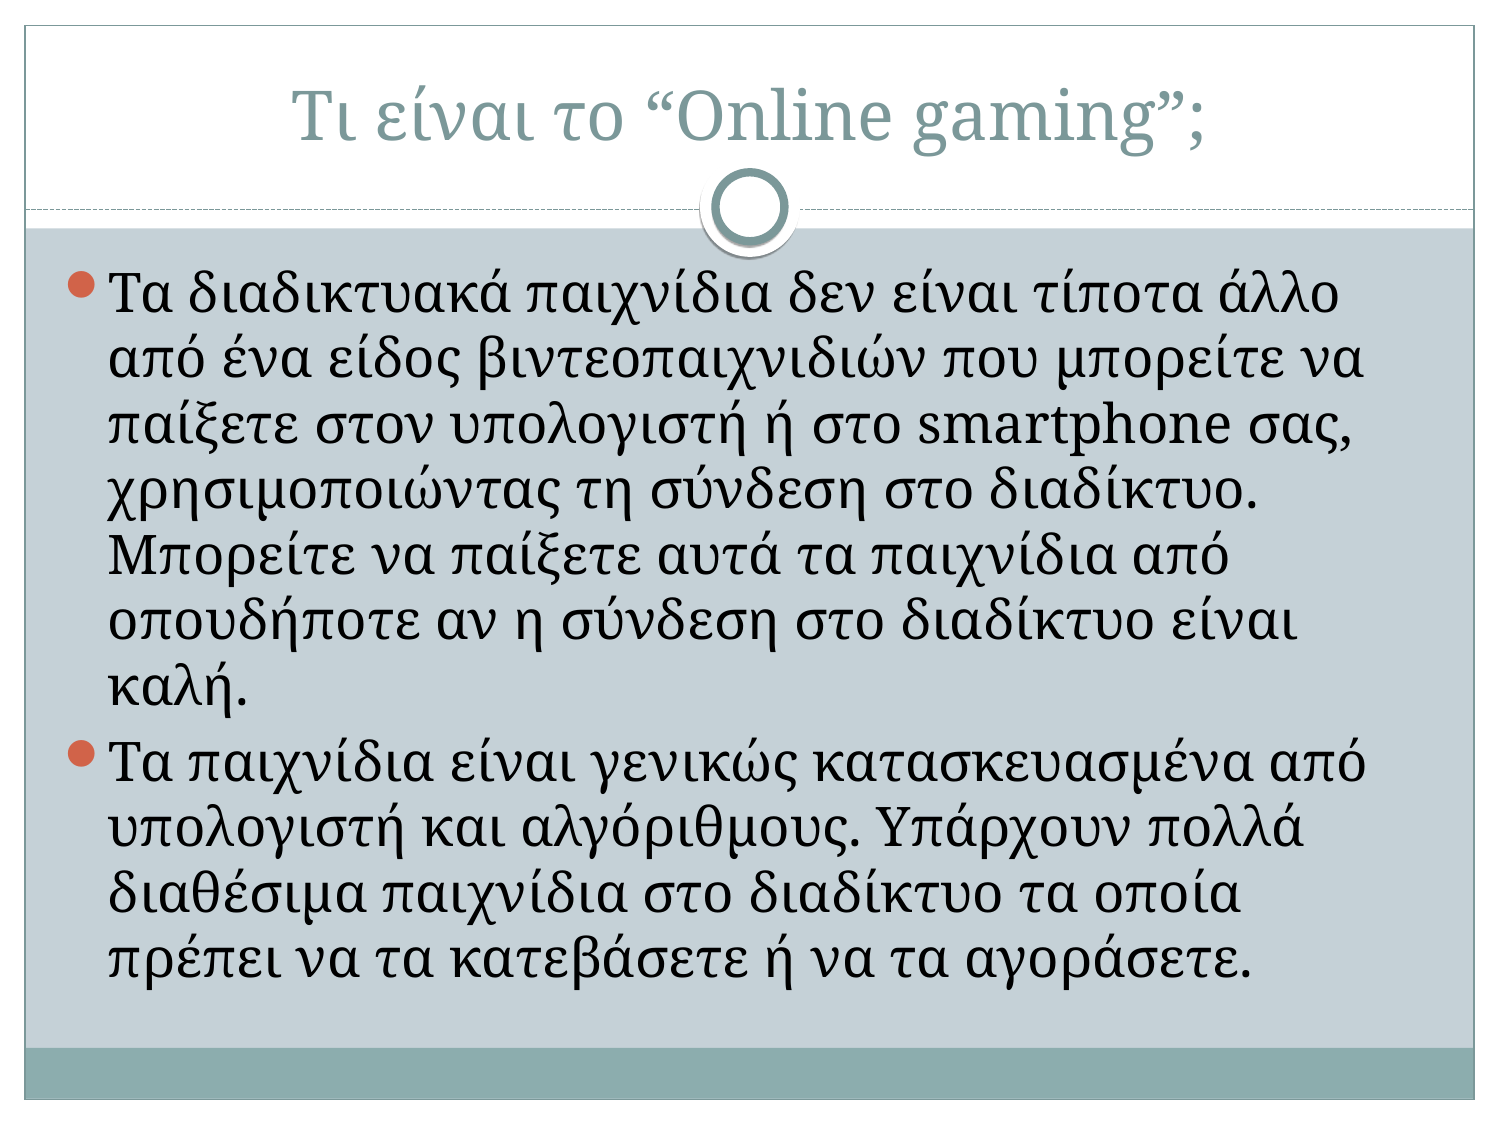

# Τι είναι το “Online gaming”;
Τα διαδικτυακά παιχνίδια δεν είναι τίποτα άλλο από ένα είδος βιντεοπαιχνιδιών που μπορείτε να παίξετε στον υπολογιστή ή στο smartphone σας, χρησιμοποιώντας τη σύνδεση στο διαδίκτυο. Μπορείτε να παίξετε αυτά τα παιχνίδια από οπουδήποτε αν η σύνδεση στο διαδίκτυο είναι καλή.
Τα παιχνίδια είναι γενικώς κατασκευασμένα από υπολογιστή και αλγόριθμους. Υπάρχουν πολλά διαθέσιμα παιχνίδια στο διαδίκτυο τα οποία πρέπει να τα κατεβάσετε ή να τα αγοράσετε.